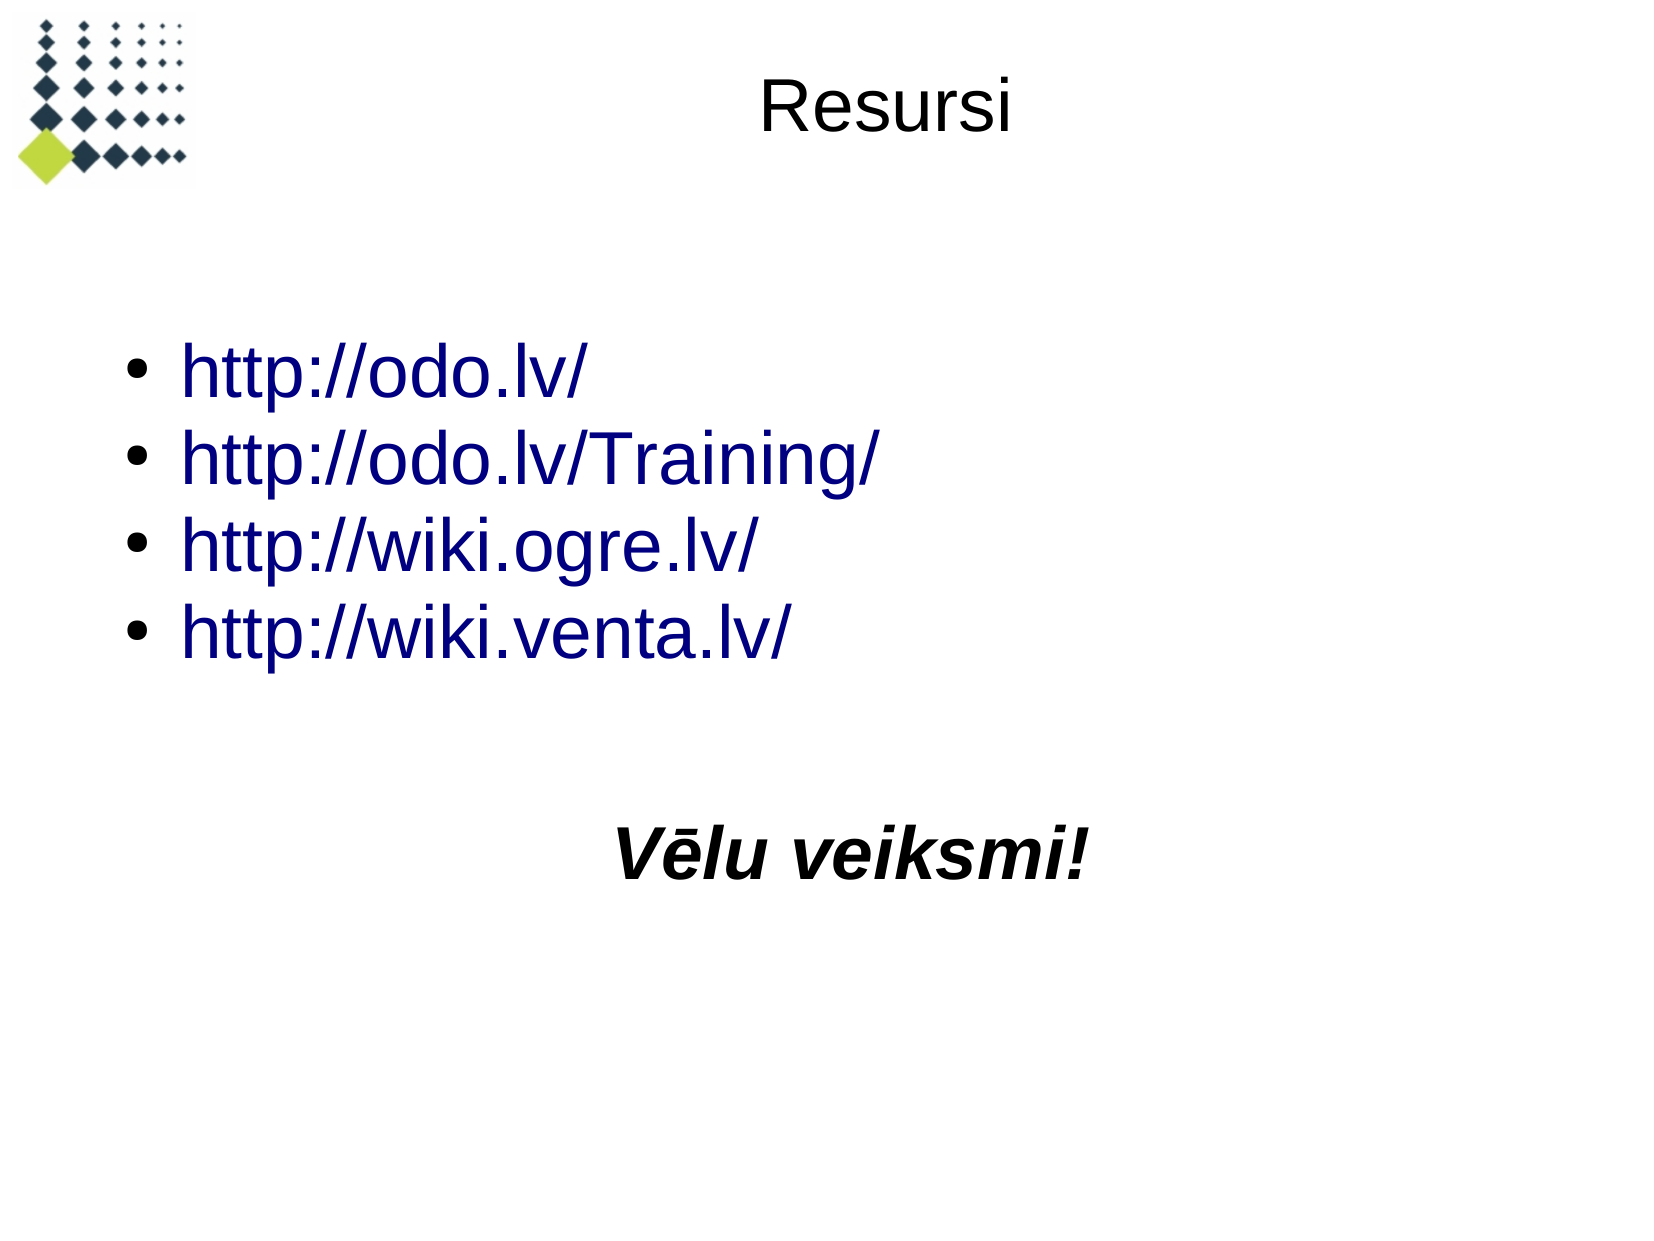

# Resursi
http://odo.lv/
http://odo.lv/Training/
http://wiki.ogre.lv/
http://wiki.venta.lv/
Vēlu veiksmi!